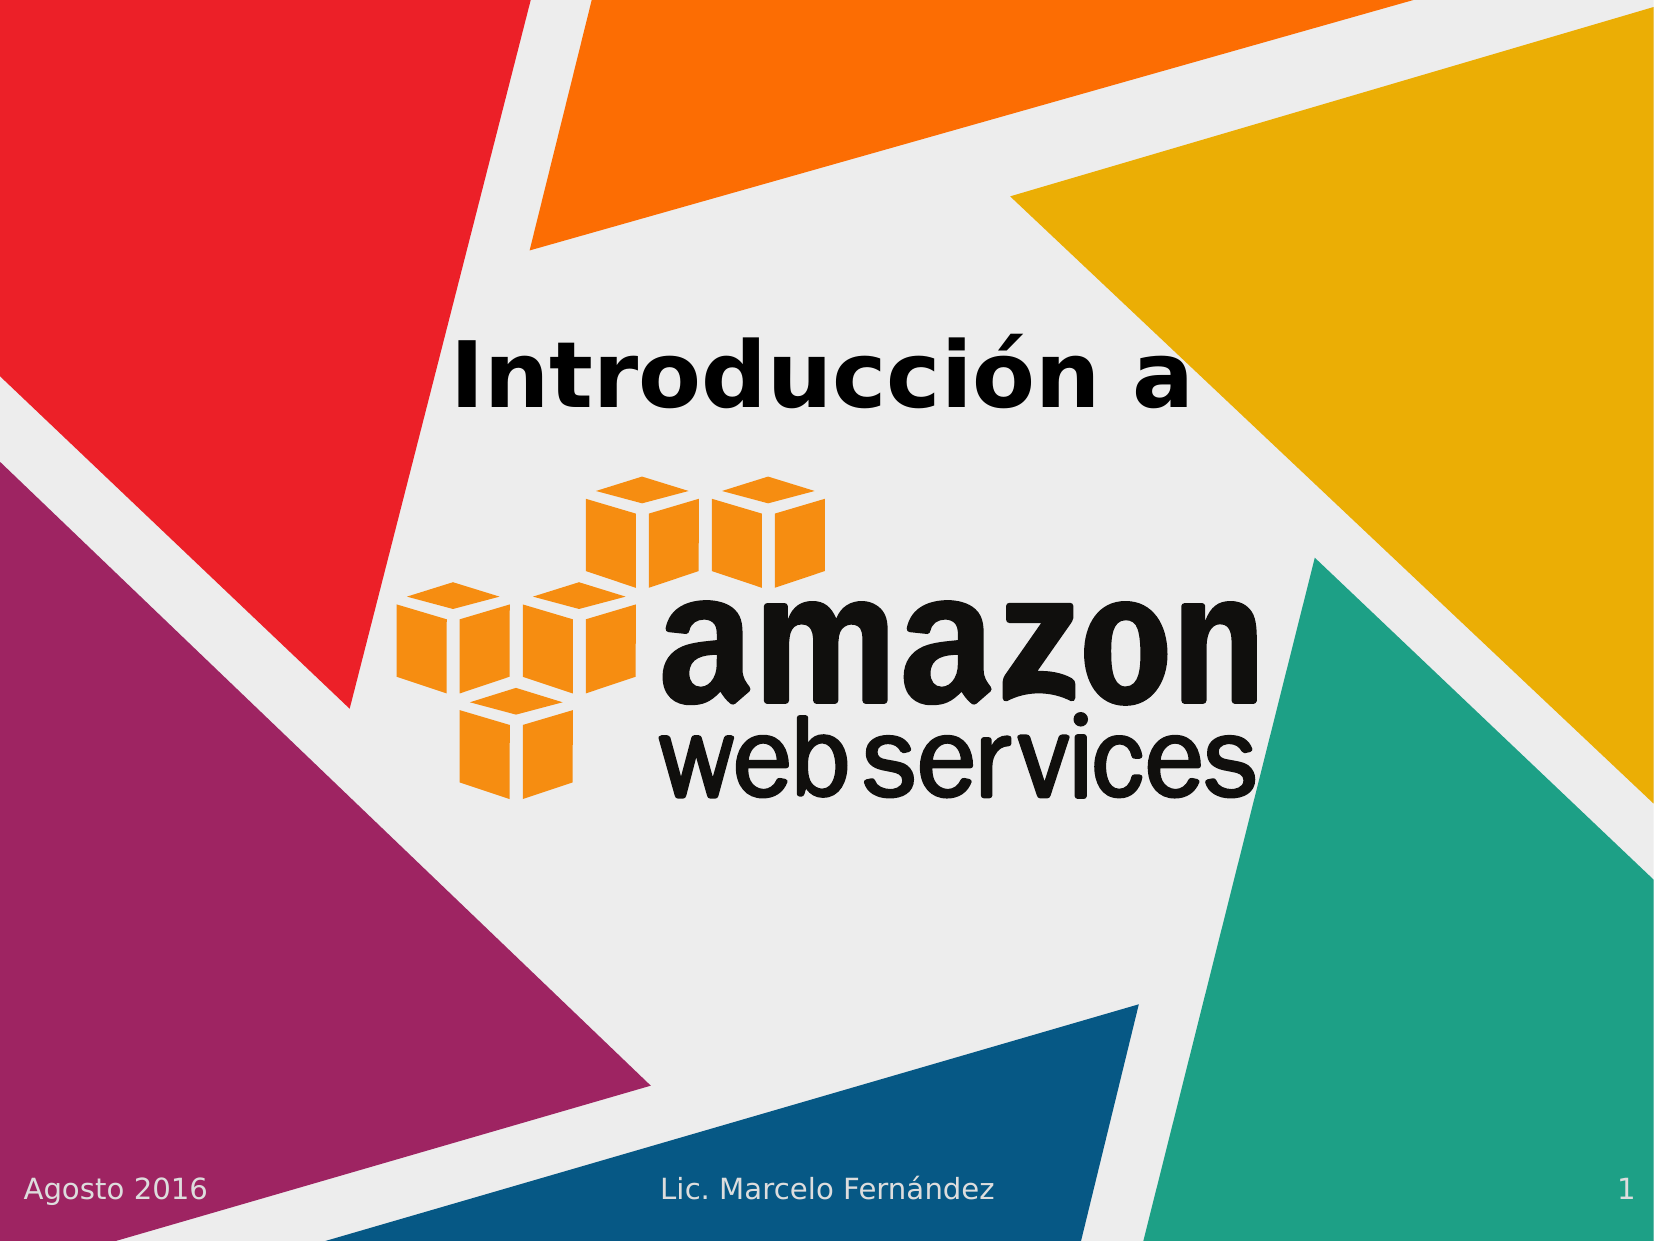

# Introducción a
Agosto 2016
Lic. Marcelo Fernández
1